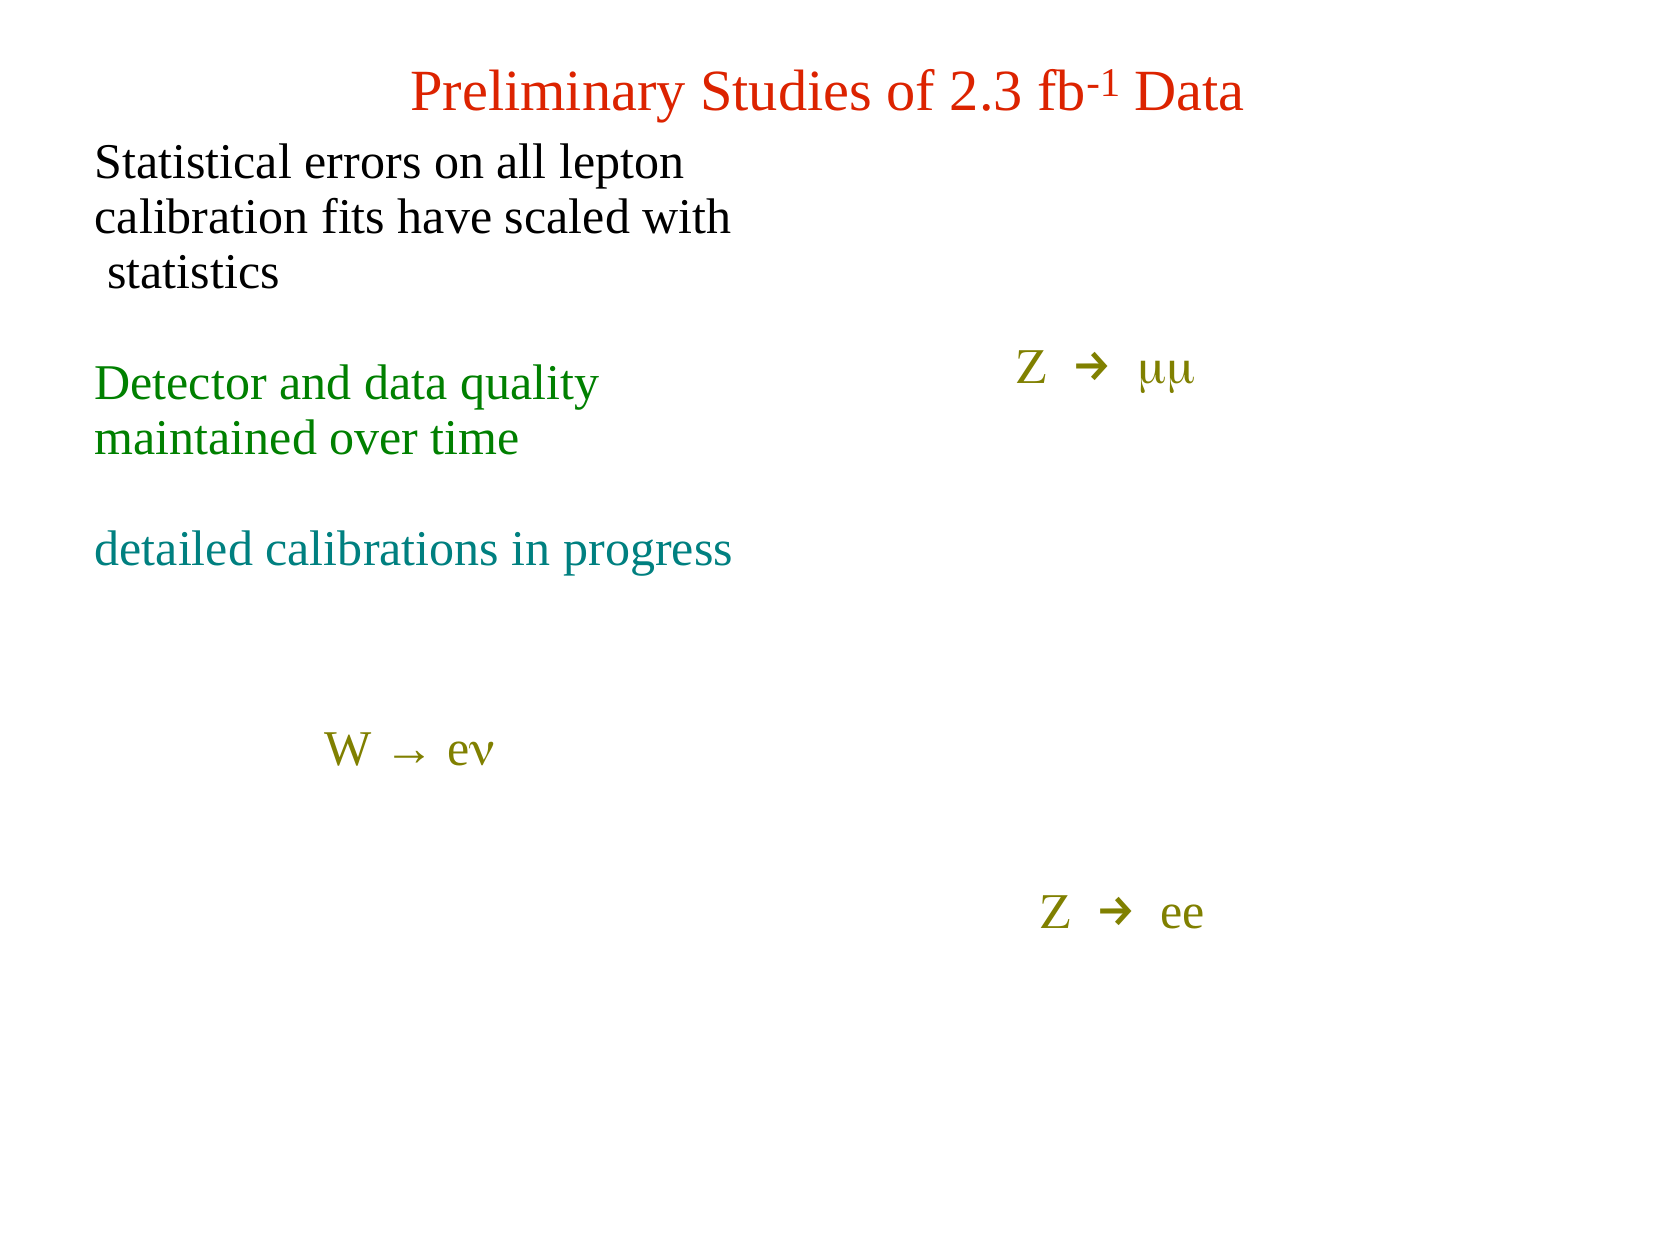

# Preliminary Studies of 2.3 fb-1 Data
Statistical errors on all lepton
calibration fits have scaled with
 statistics
Detector and data quality
maintained over time
detailed calibrations in progress
Z → μμ
W → eν
Z → ee